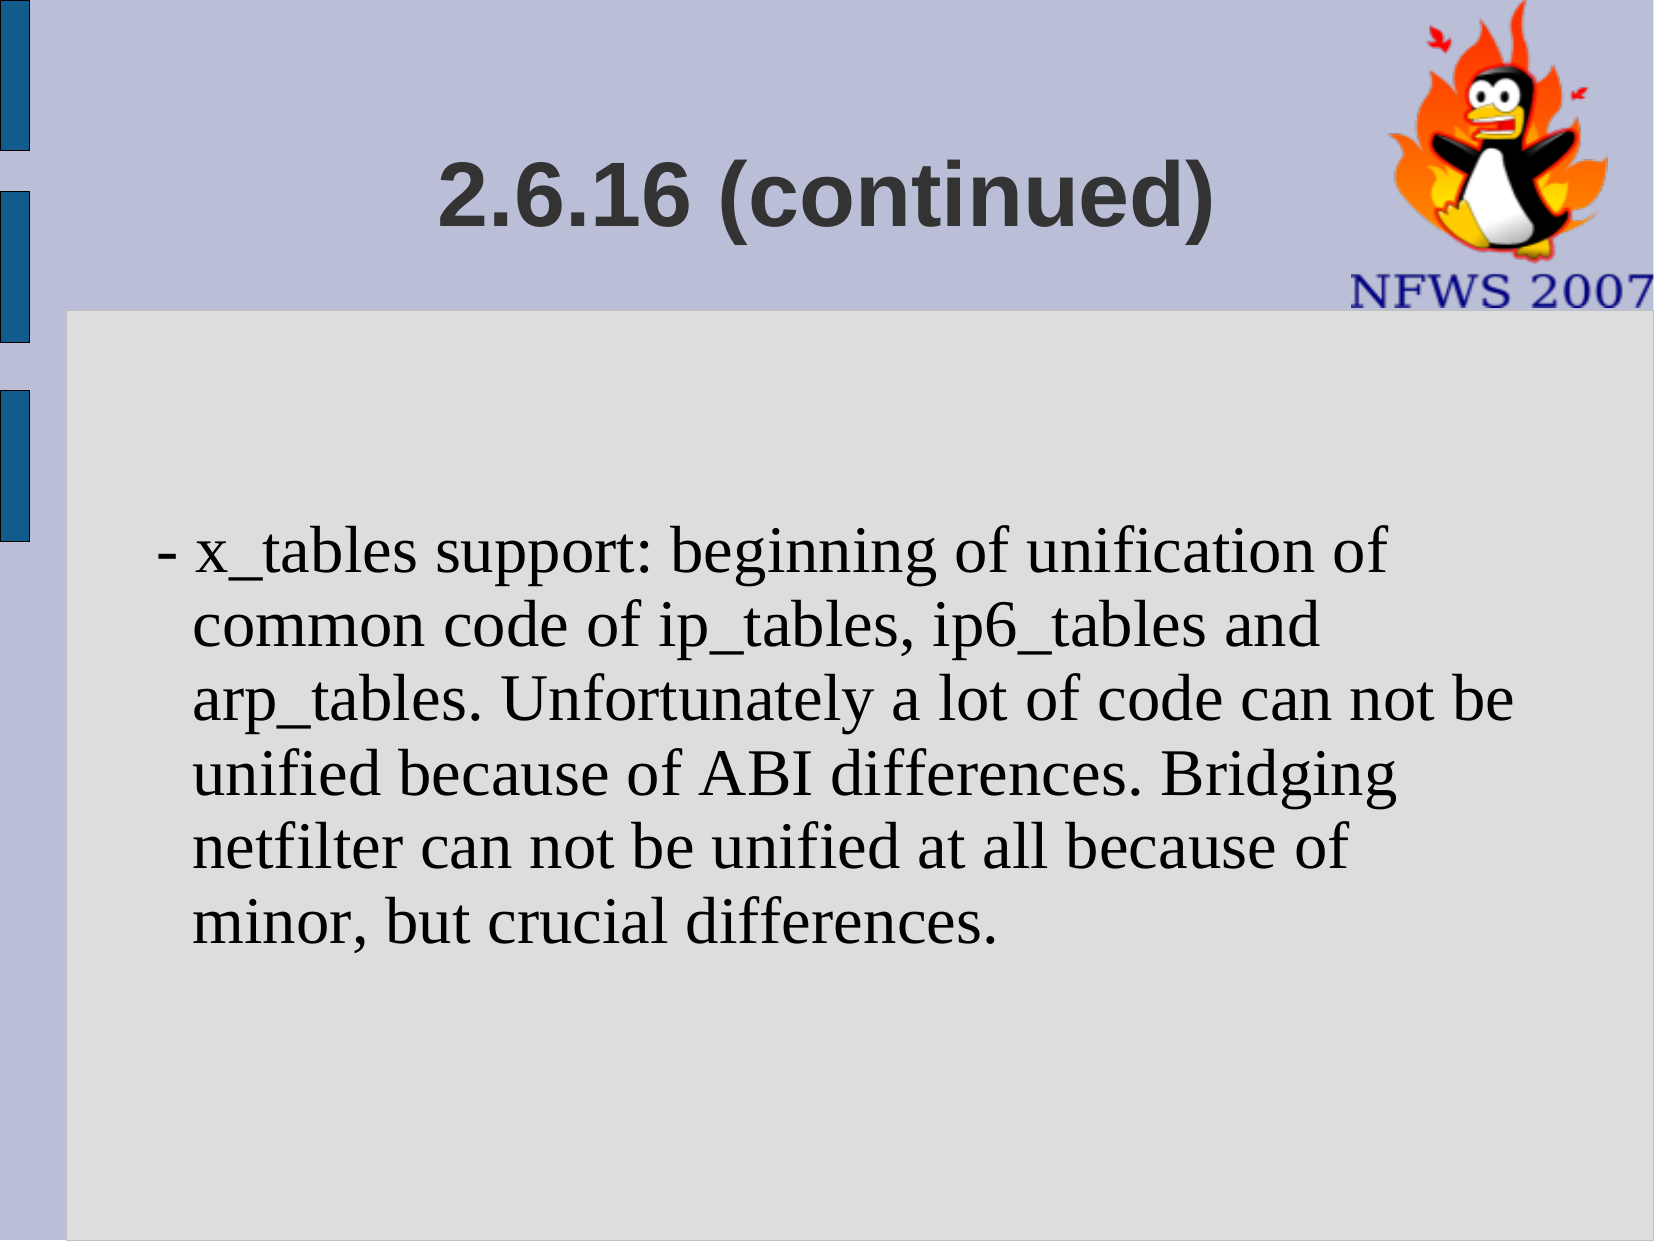

# 2.6.16 (continued)
- x_tables support: beginning of unification of common code of ip_tables, ip6_tables and arp_tables. Unfortunately a lot of code can not be unified because of ABI differences. Bridging netfilter can not be unified at all because of minor, but crucial differences.